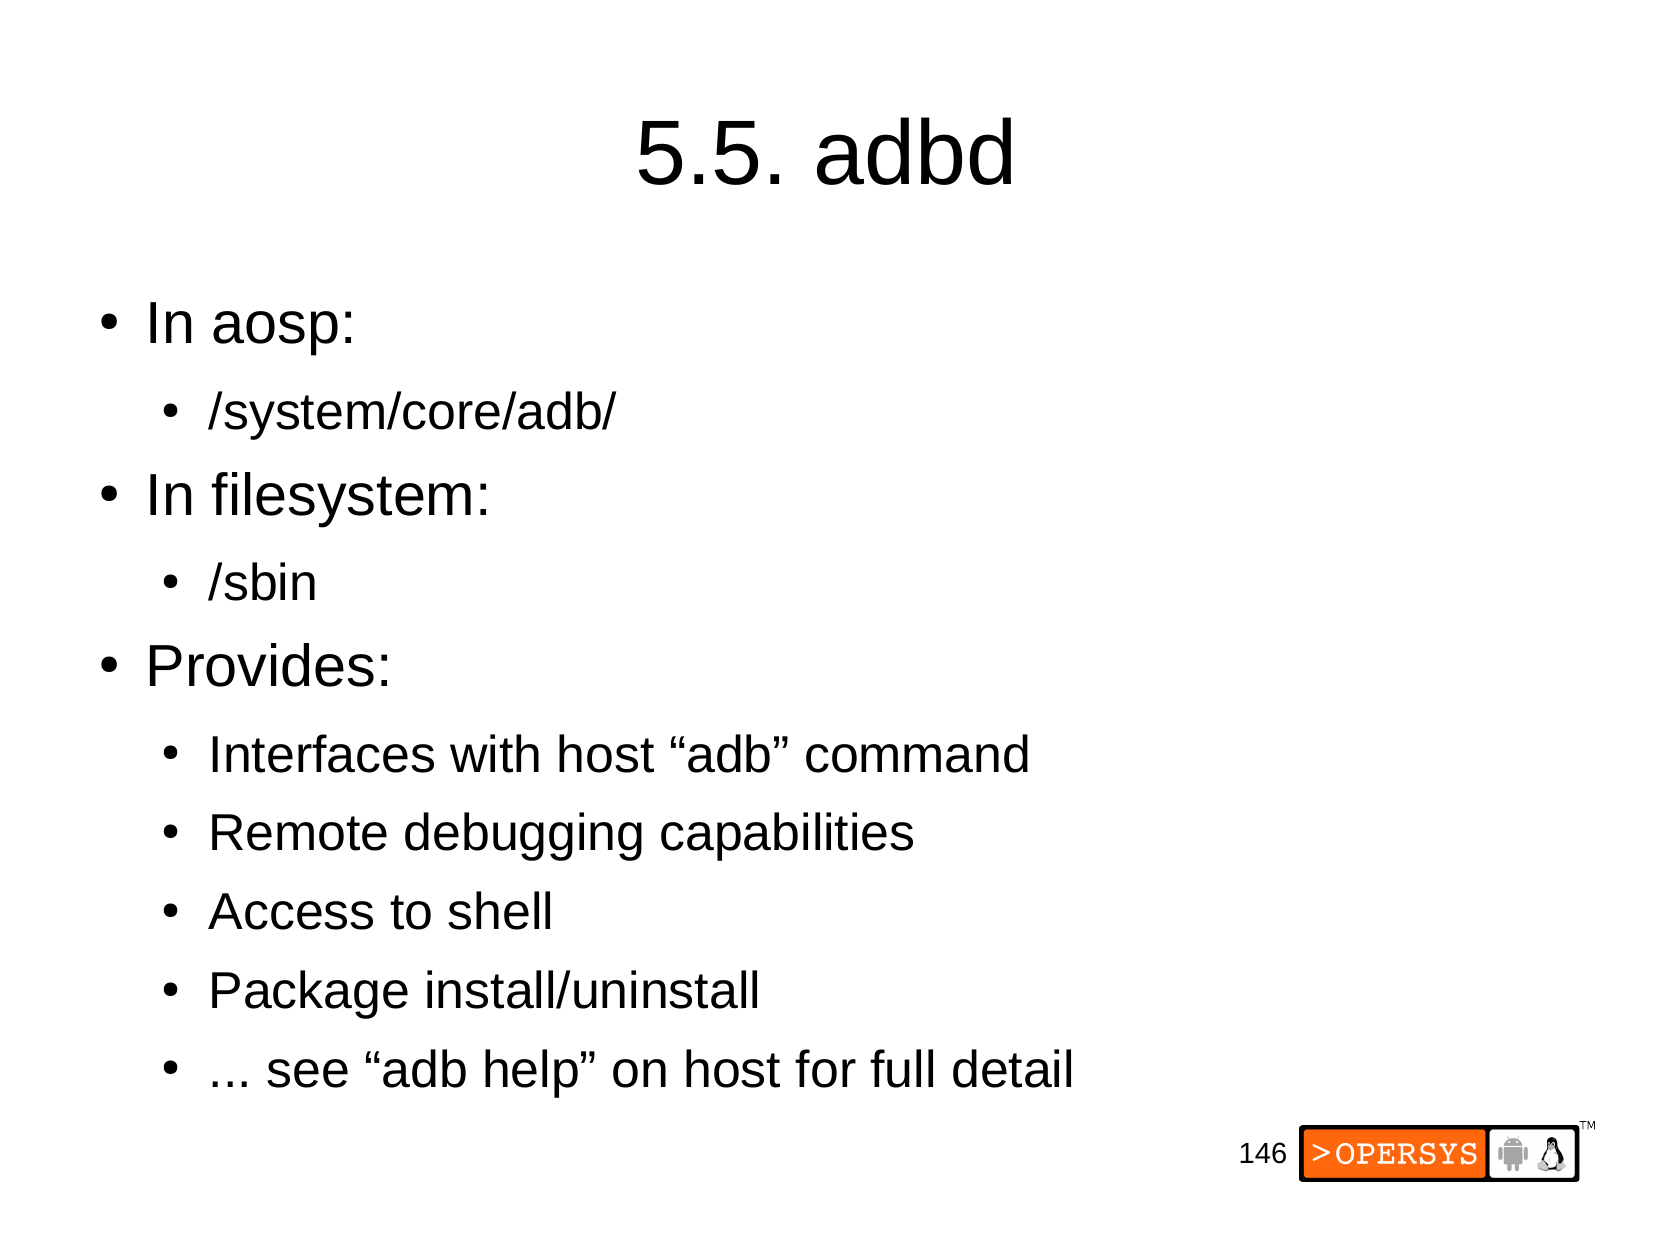

# 5.5. adbd
In aosp:
/system/core/adb/
In filesystem:
/sbin
Provides:
Interfaces with host “adb” command
Remote debugging capabilities
Access to shell
Package install/uninstall
... see “adb help” on host for full detail